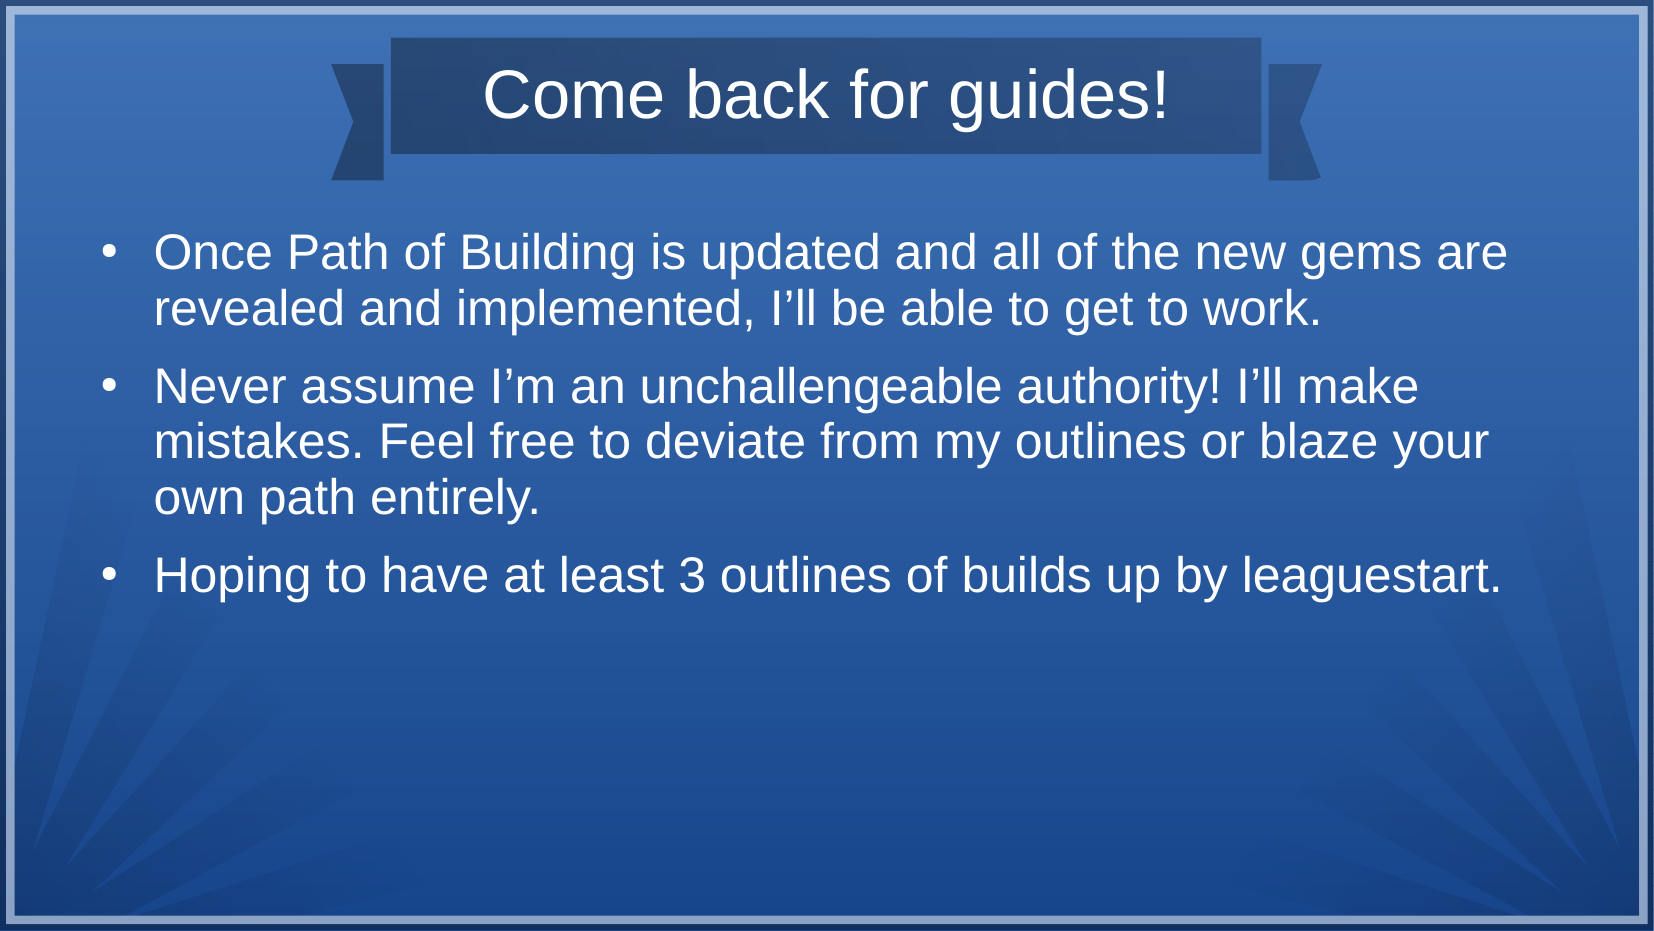

# Come back for guides!
Once Path of Building is updated and all of the new gems are revealed and implemented, I’ll be able to get to work.
Never assume I’m an unchallengeable authority! I’ll make mistakes. Feel free to deviate from my outlines or blaze your own path entirely.
Hoping to have at least 3 outlines of builds up by leaguestart.